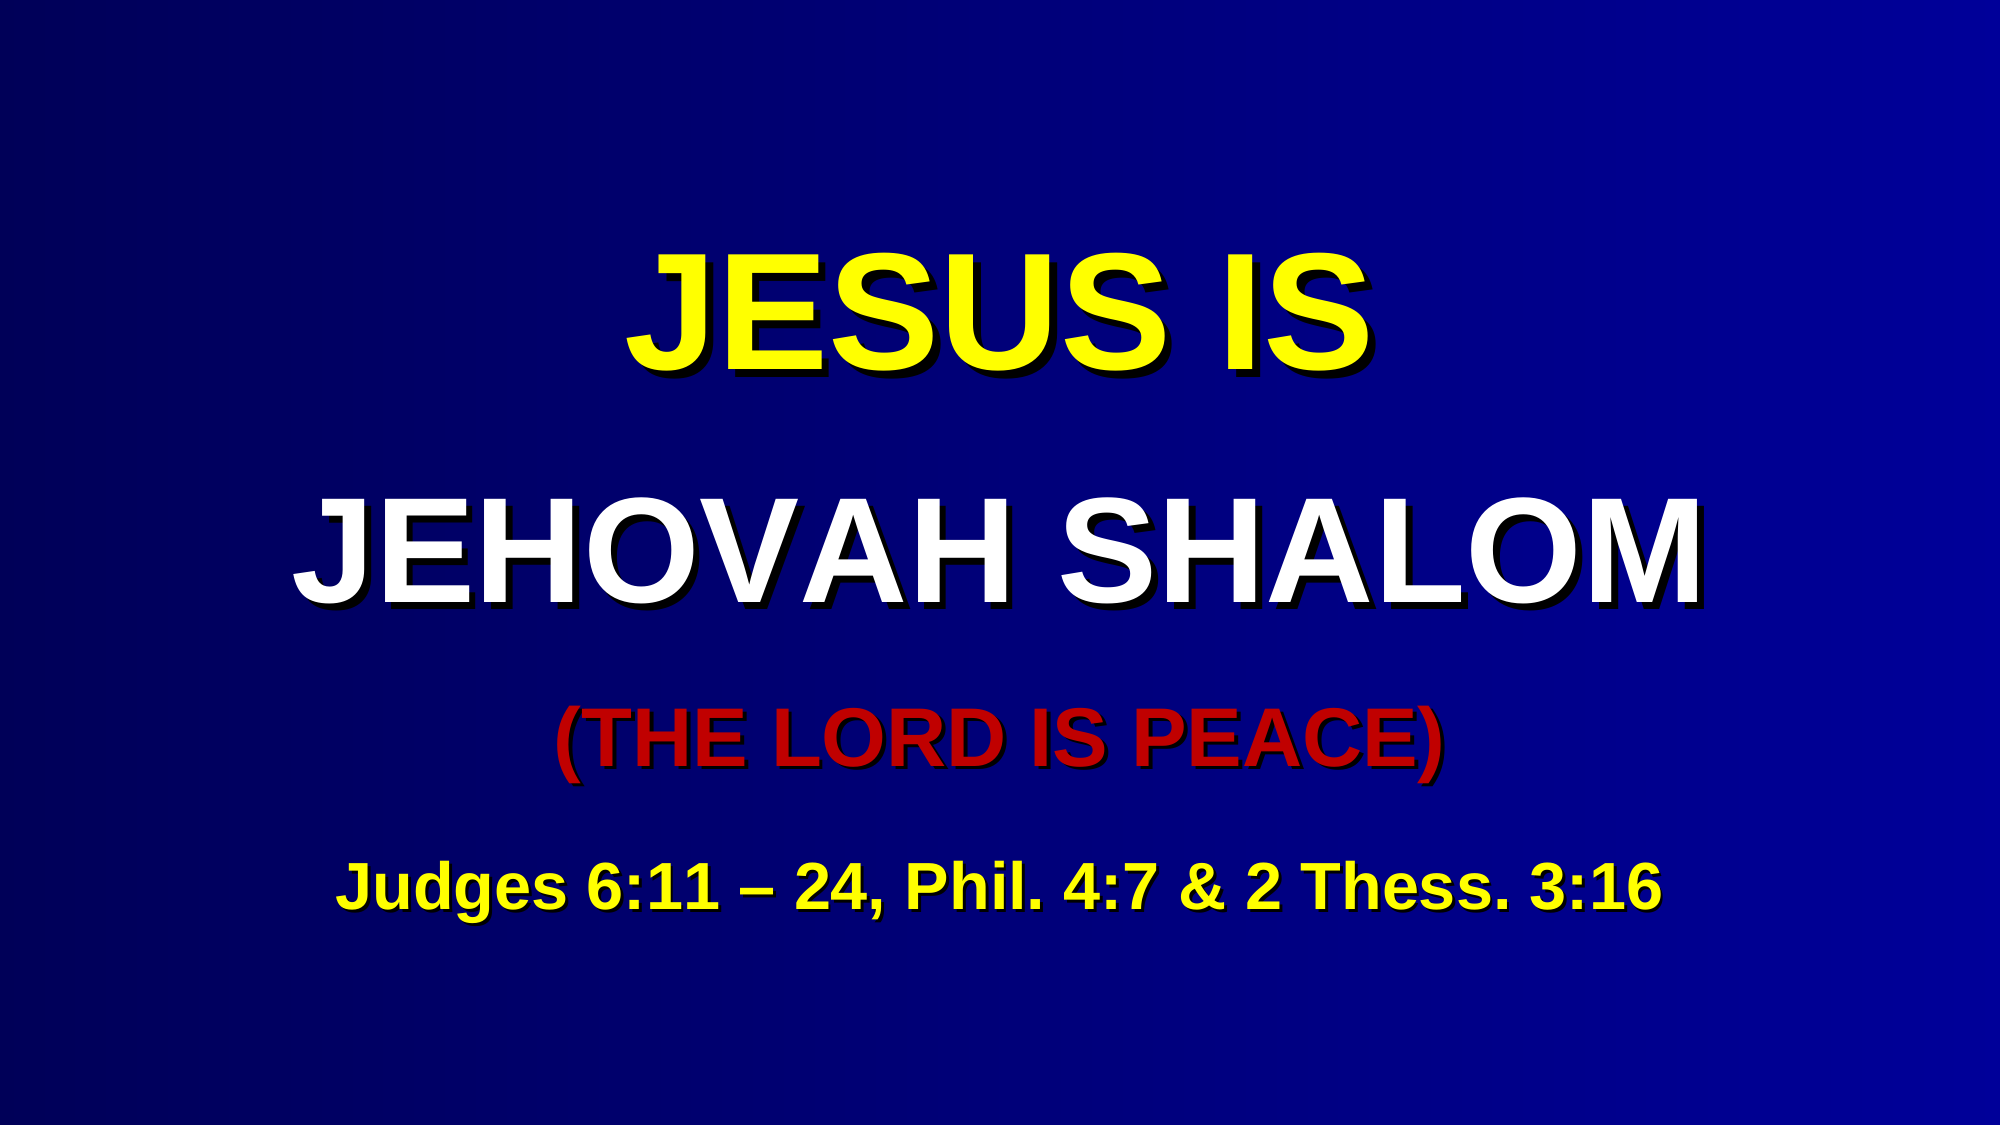

# JESUS IS JEHOVAH SHALOM (THE LORD IS PEACE) Judges 6:11 – 24, Phil. 4:7 & 2 Thess. 3:16